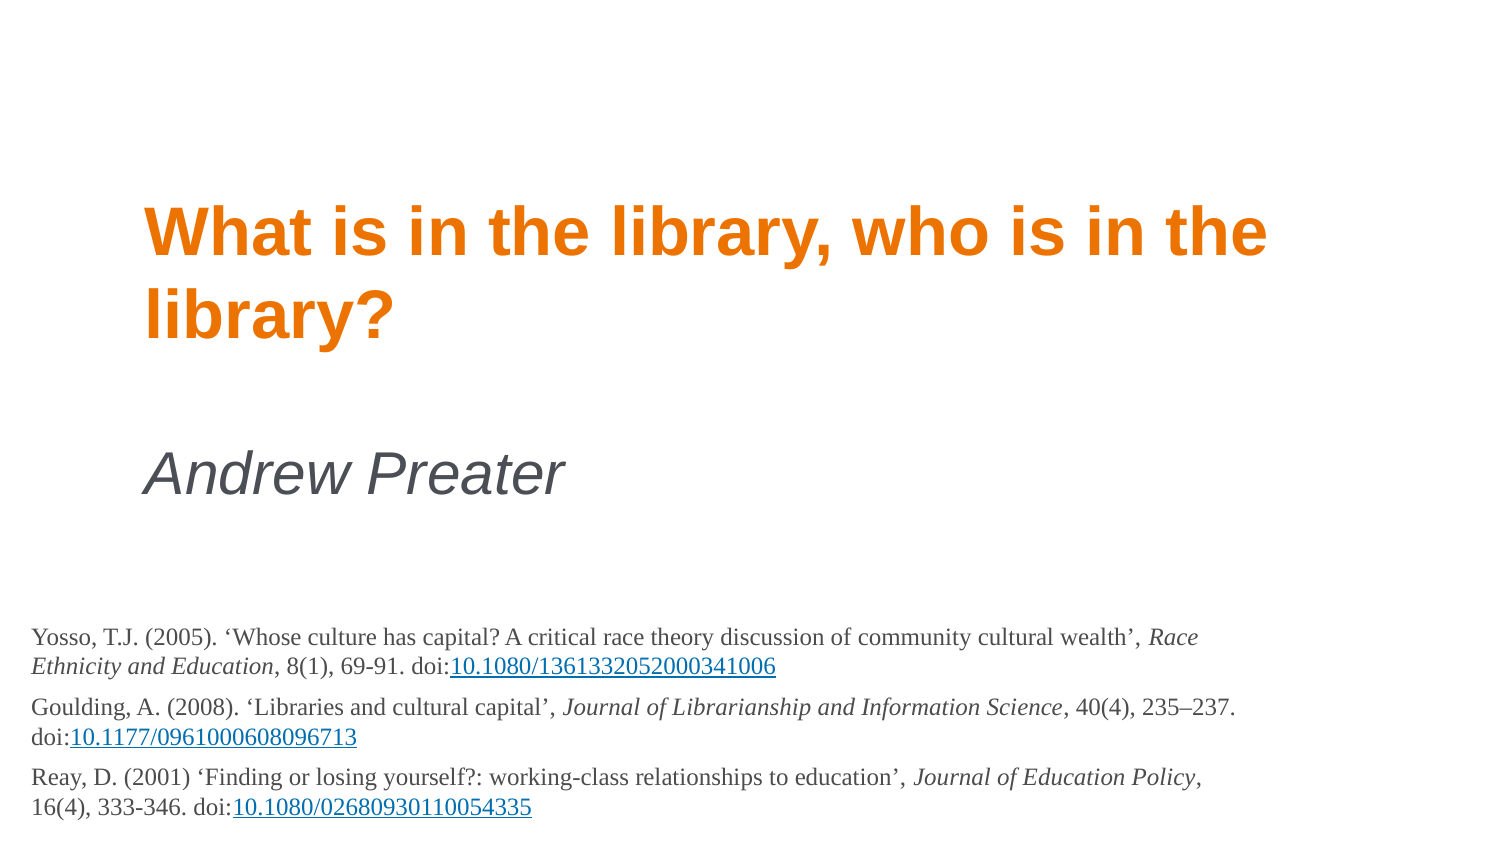

What is in the library, who is in the library?
Andrew Preater
Yosso, T.J. (2005). ‘Whose culture has capital? A critical race theory discussion of community cultural wealth’, Race Ethnicity and Education, 8(1), 69-91. doi:10.1080/1361332052000341006
Goulding, A. (2008). ‘Libraries and cultural capital’, Journal of Librarianship and Information Science, 40(4), 235–237. doi:10.1177/0961000608096713
Reay, D. (2001) ‘Finding or losing yourself?: working-class relationships to education’, Journal of Education Policy, 16(4), 333-346. doi:10.1080/02680930110054335